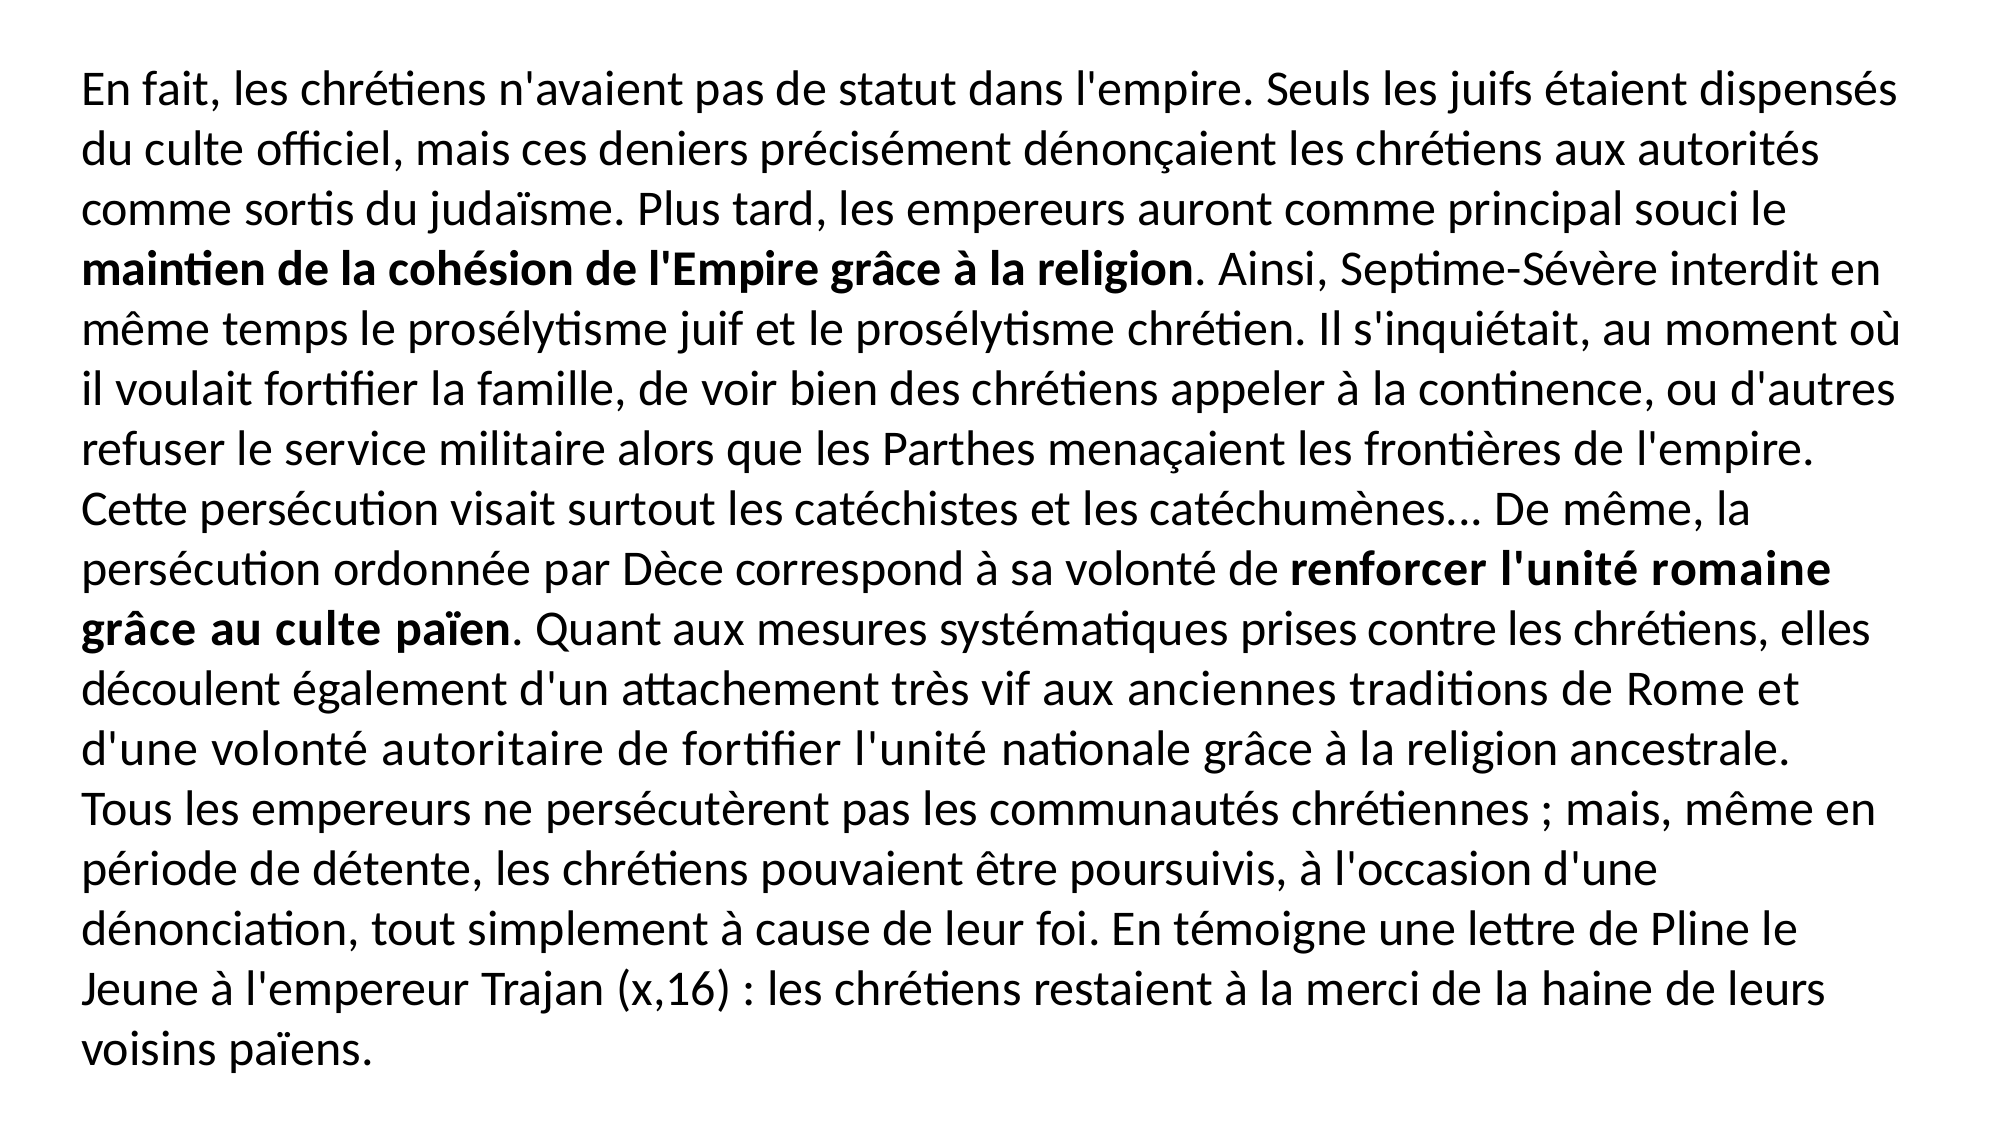

En fait, les chrétiens n'avaient pas de statut dans l'empire. Seuls les juifs étaient dispensés du culte officiel, mais ces deniers précisément dénonçaient les chrétiens aux autorités comme sortis du judaïsme. Plus tard, les empereurs auront comme principal souci le maintien de la cohésion de l'Empire grâce à la religion. Ainsi, Septime-Sévère interdit en même temps le prosélytisme juif et le prosélytisme chrétien. Il s'inquiétait, au moment où il voulait fortifier la famille, de voir bien des chrétiens appeler à la continence, ou d'autres refuser le service militaire alors que les Parthes menaçaient les frontières de l'empire. Cette persécution visait surtout les catéchistes et les catéchumènes... De même, la persécution ordonnée par Dèce correspond à sa volonté de ren­forcer l'unité romaine grâce au culte païen. Quant aux mesures systématiques prises contre les chrétiens, elles découlent également d'un attachement très vif aux anciennes traditions de Rome et d'une volonté autoritaire de fortifier l'unité nationale grâce à la religion ancestrale.
Tous les empereurs ne persécutèrent pas les communautés chrétiennes ; mais, même en période de détente, les chrétiens pouvaient être poursuivis, à l'occasion d'une dénonciation, tout simplement à cause de leur foi. En témoigne une lettre de Pline le Jeune à l'empereur Trajan (x,16) : les chrétiens restaient à la merci de la haine de leurs voisins païens.